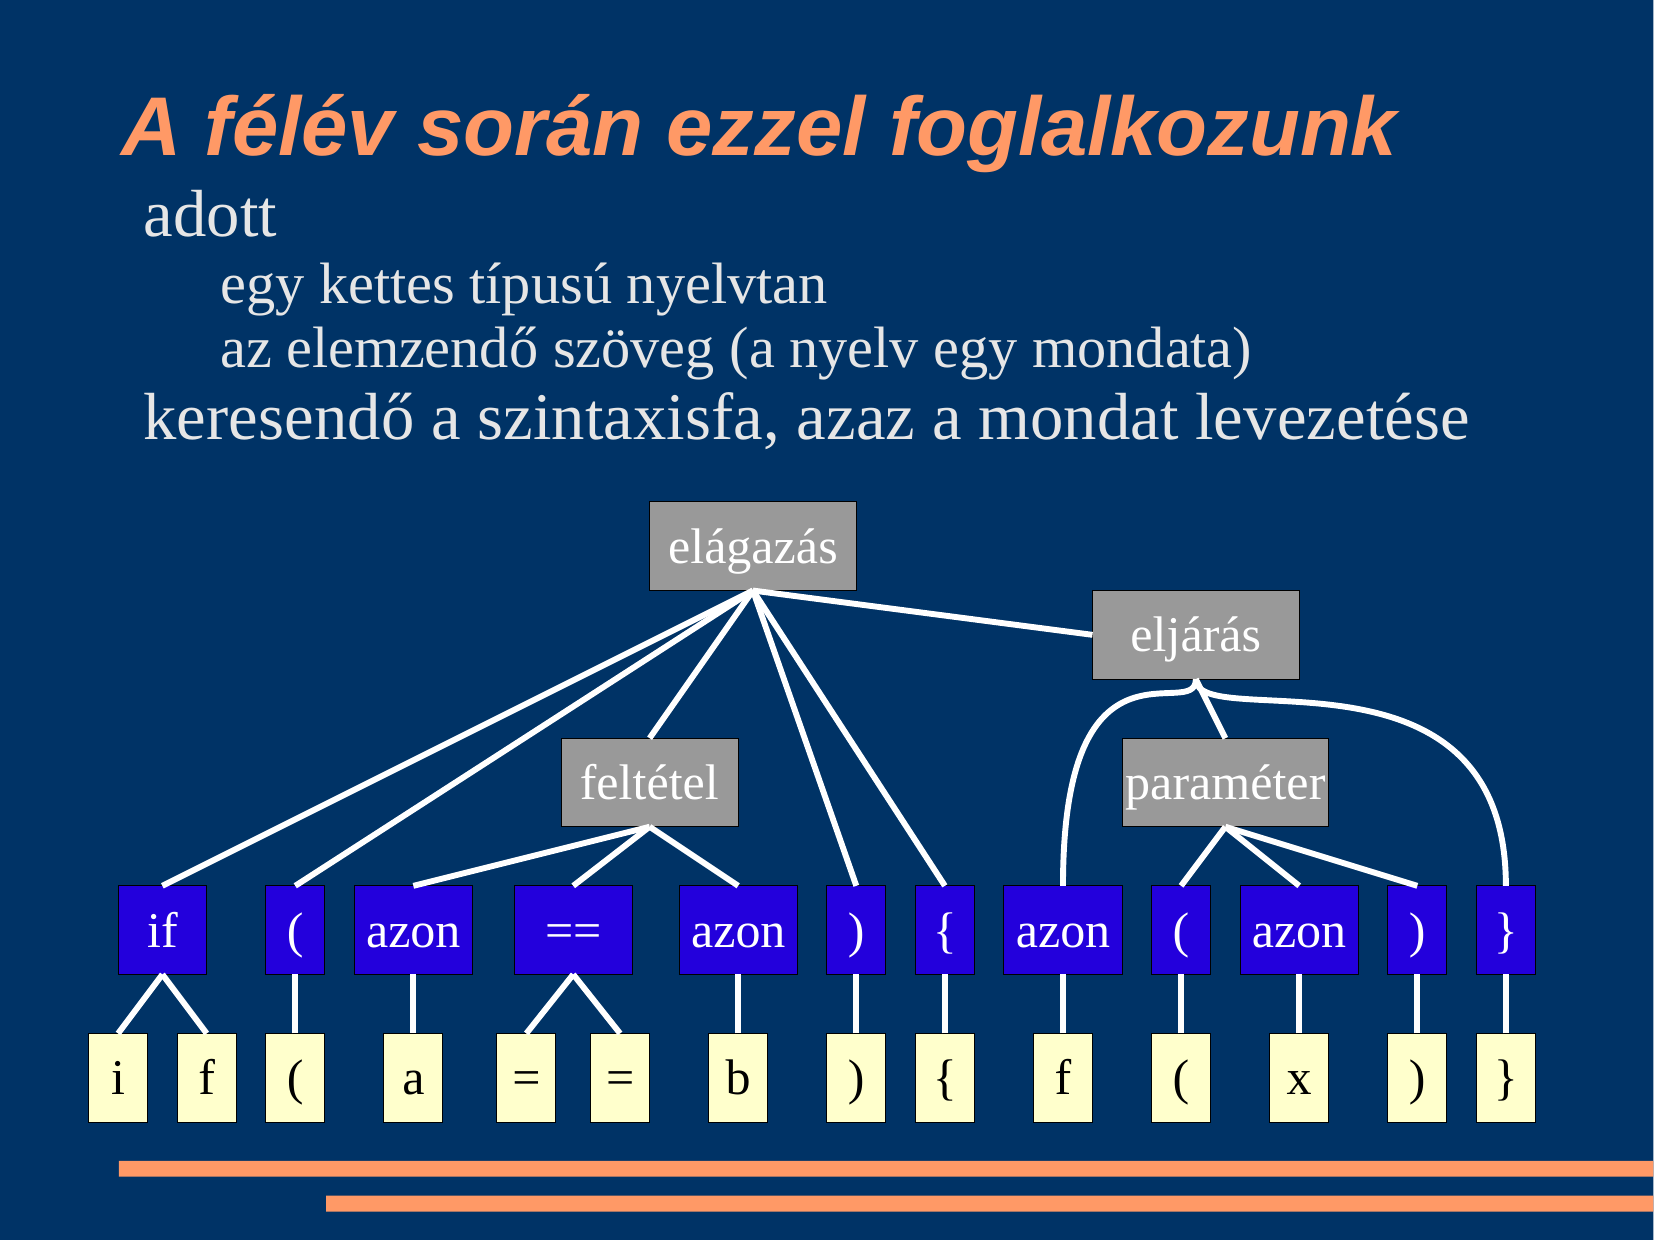

# A félév során ezzel foglalkozunk
adott
egy kettes típusú nyelvtan
az elemzendő szöveg (a nyelv egy mondata)
keresendő a szintaxisfa, azaz a mondat levezetése
elágazás
eljárás
feltétel
paraméter
if
(
azon
==
azon
)
{
azon
(
azon
)
}
i
f
(
a
=
=
b
)
{
f
(
x
)
}